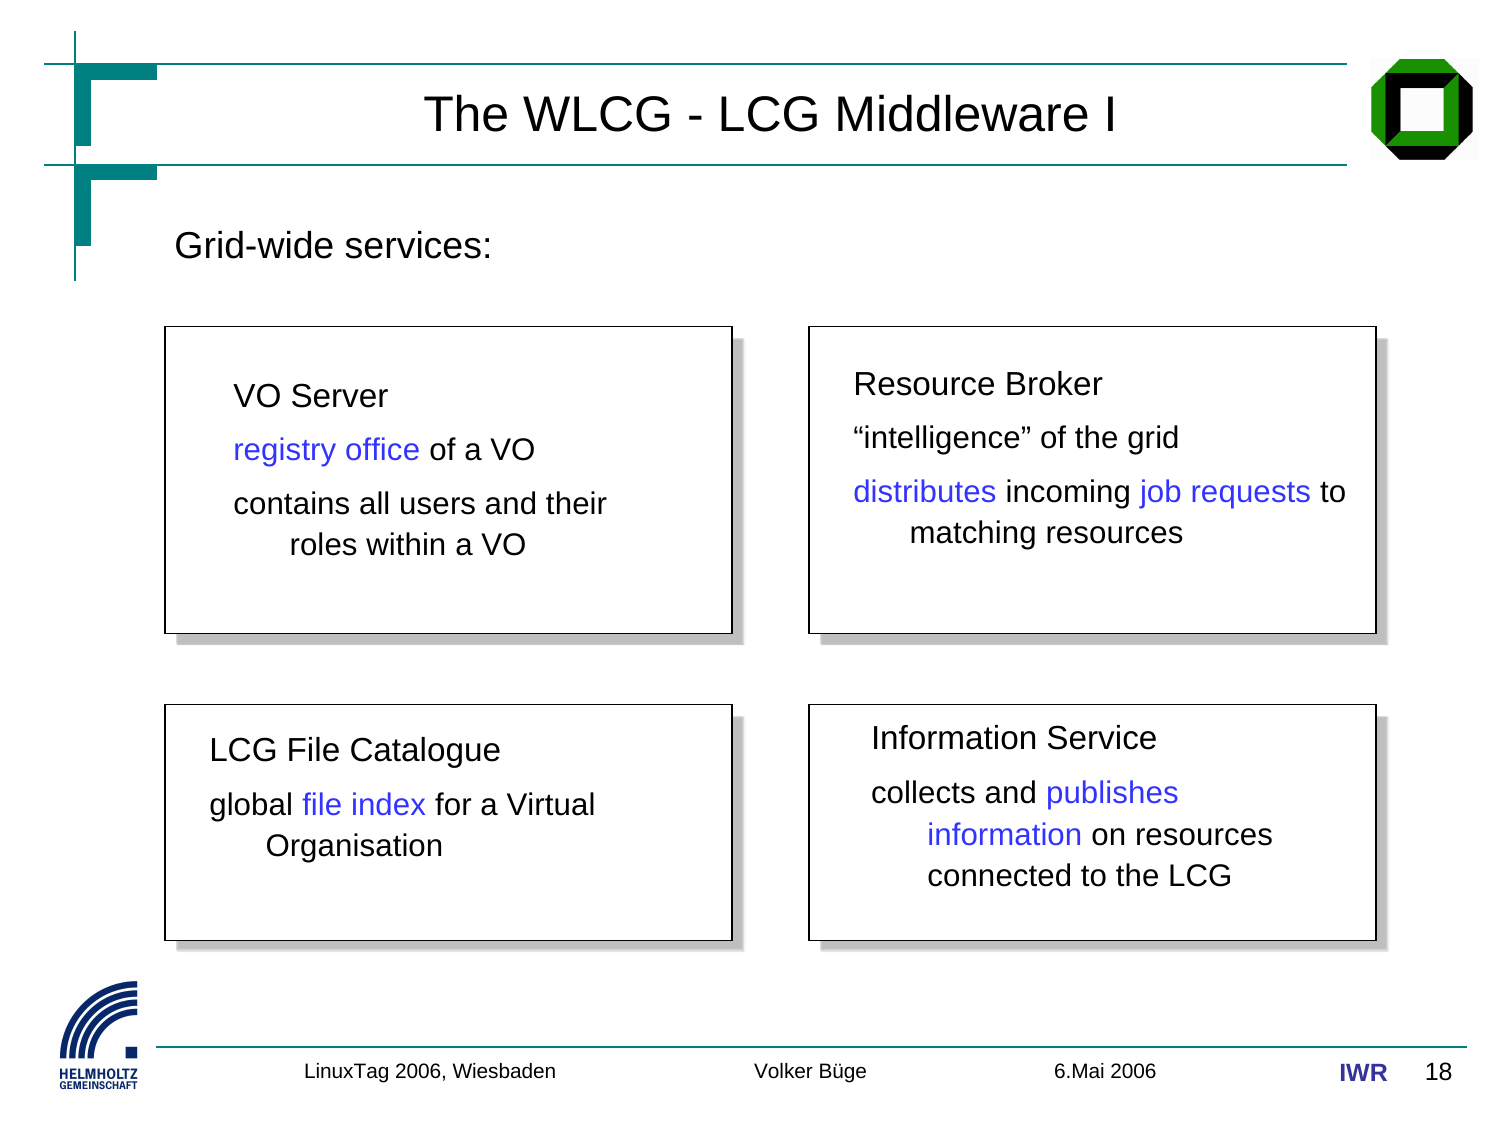

# The WLCG - LCG Middleware I
Grid-wide services:
Resource Broker
“intelligence” of the grid
distributes incoming job requests to matching resources
VO Server
registry office of a VO
contains all users and their roles within a VO
Information Service
collects and publishes information on resources connected to the LCG
LCG File Catalogue
global file index for a Virtual Organisation
18